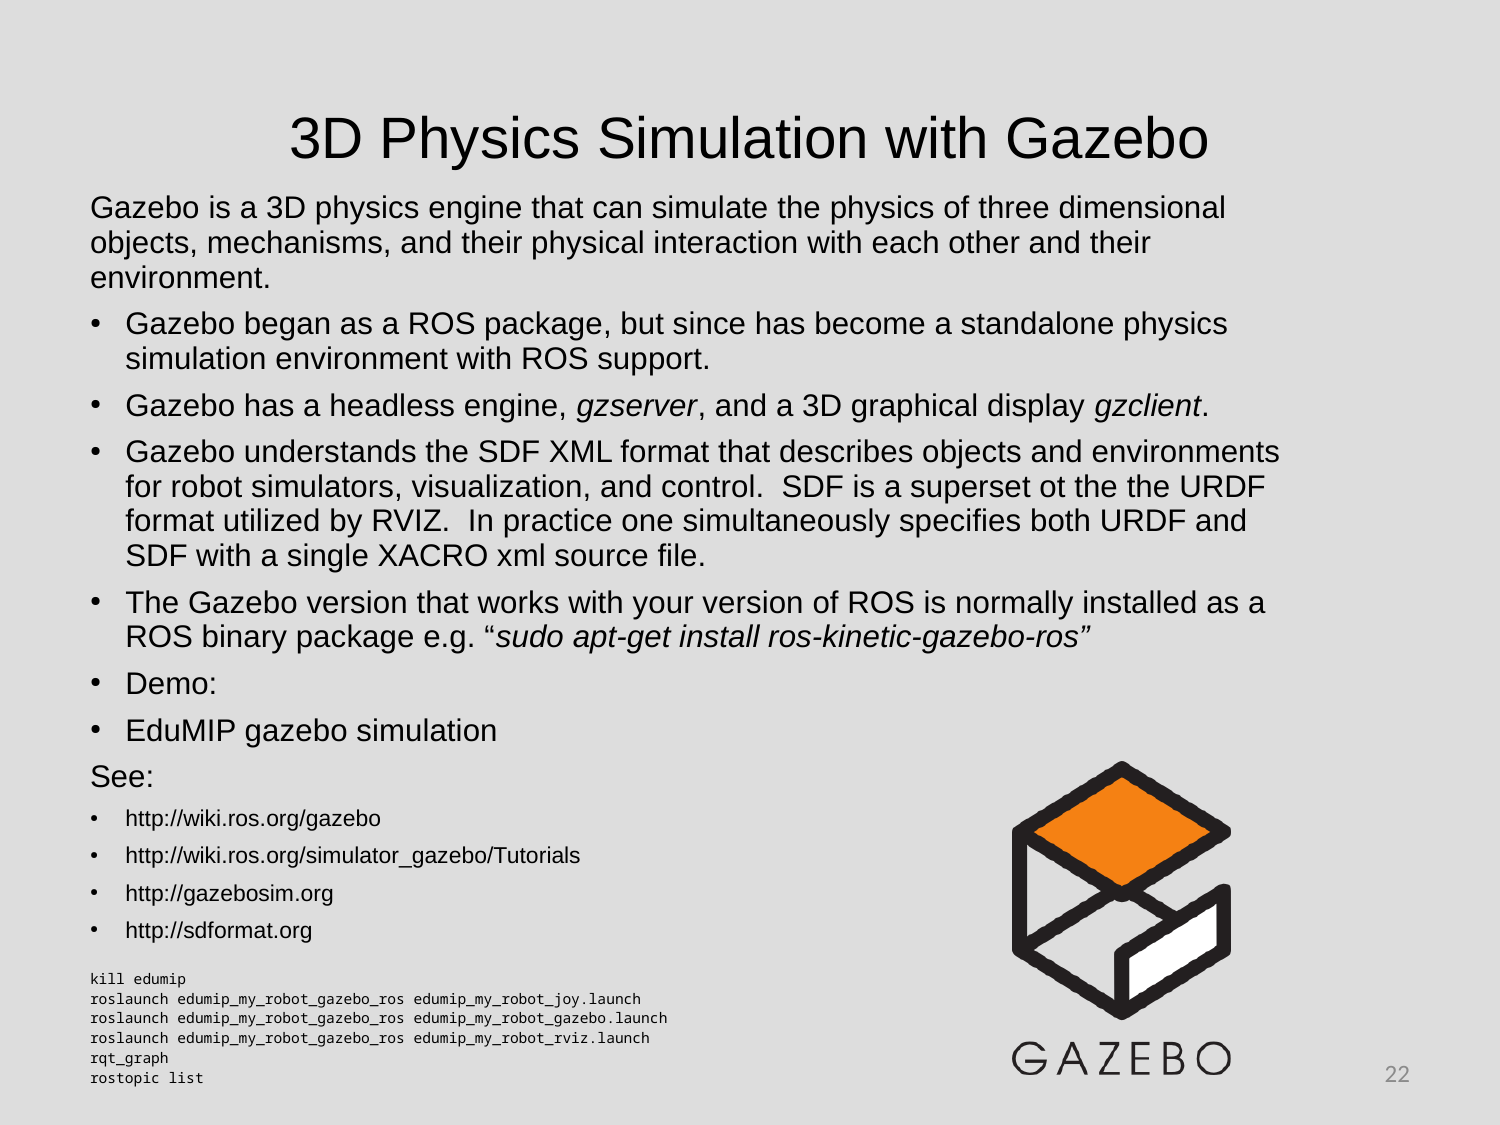

# 3D Physics Simulation with Gazebo
Gazebo is a 3D physics engine that can simulate the physics of three dimensional objects, mechanisms, and their physical interaction with each other and their environment.
Gazebo began as a ROS package, but since has become a standalone physics simulation environment with ROS support.
Gazebo has a headless engine, gzserver, and a 3D graphical display gzclient.
Gazebo understands the SDF XML format that describes objects and environments for robot simulators, visualization, and control. SDF is a superset ot the the URDF format utilized by RVIZ. In practice one simultaneously specifies both URDF and SDF with a single XACRO xml source file.
The Gazebo version that works with your version of ROS is normally installed as a ROS binary package e.g. “sudo apt-get install ros-kinetic-gazebo-ros”
Demo:
EduMIP gazebo simulation
See:
http://wiki.ros.org/gazebo
http://wiki.ros.org/simulator_gazebo/Tutorials
http://gazebosim.org
http://sdformat.org
kill edumip
roslaunch edumip_my_robot_gazebo_ros edumip_my_robot_joy.launch
roslaunch edumip_my_robot_gazebo_ros edumip_my_robot_gazebo.launch
roslaunch edumip_my_robot_gazebo_ros edumip_my_robot_rviz.launch
rqt_graph
rostopic list
Oct 9, 2017
22